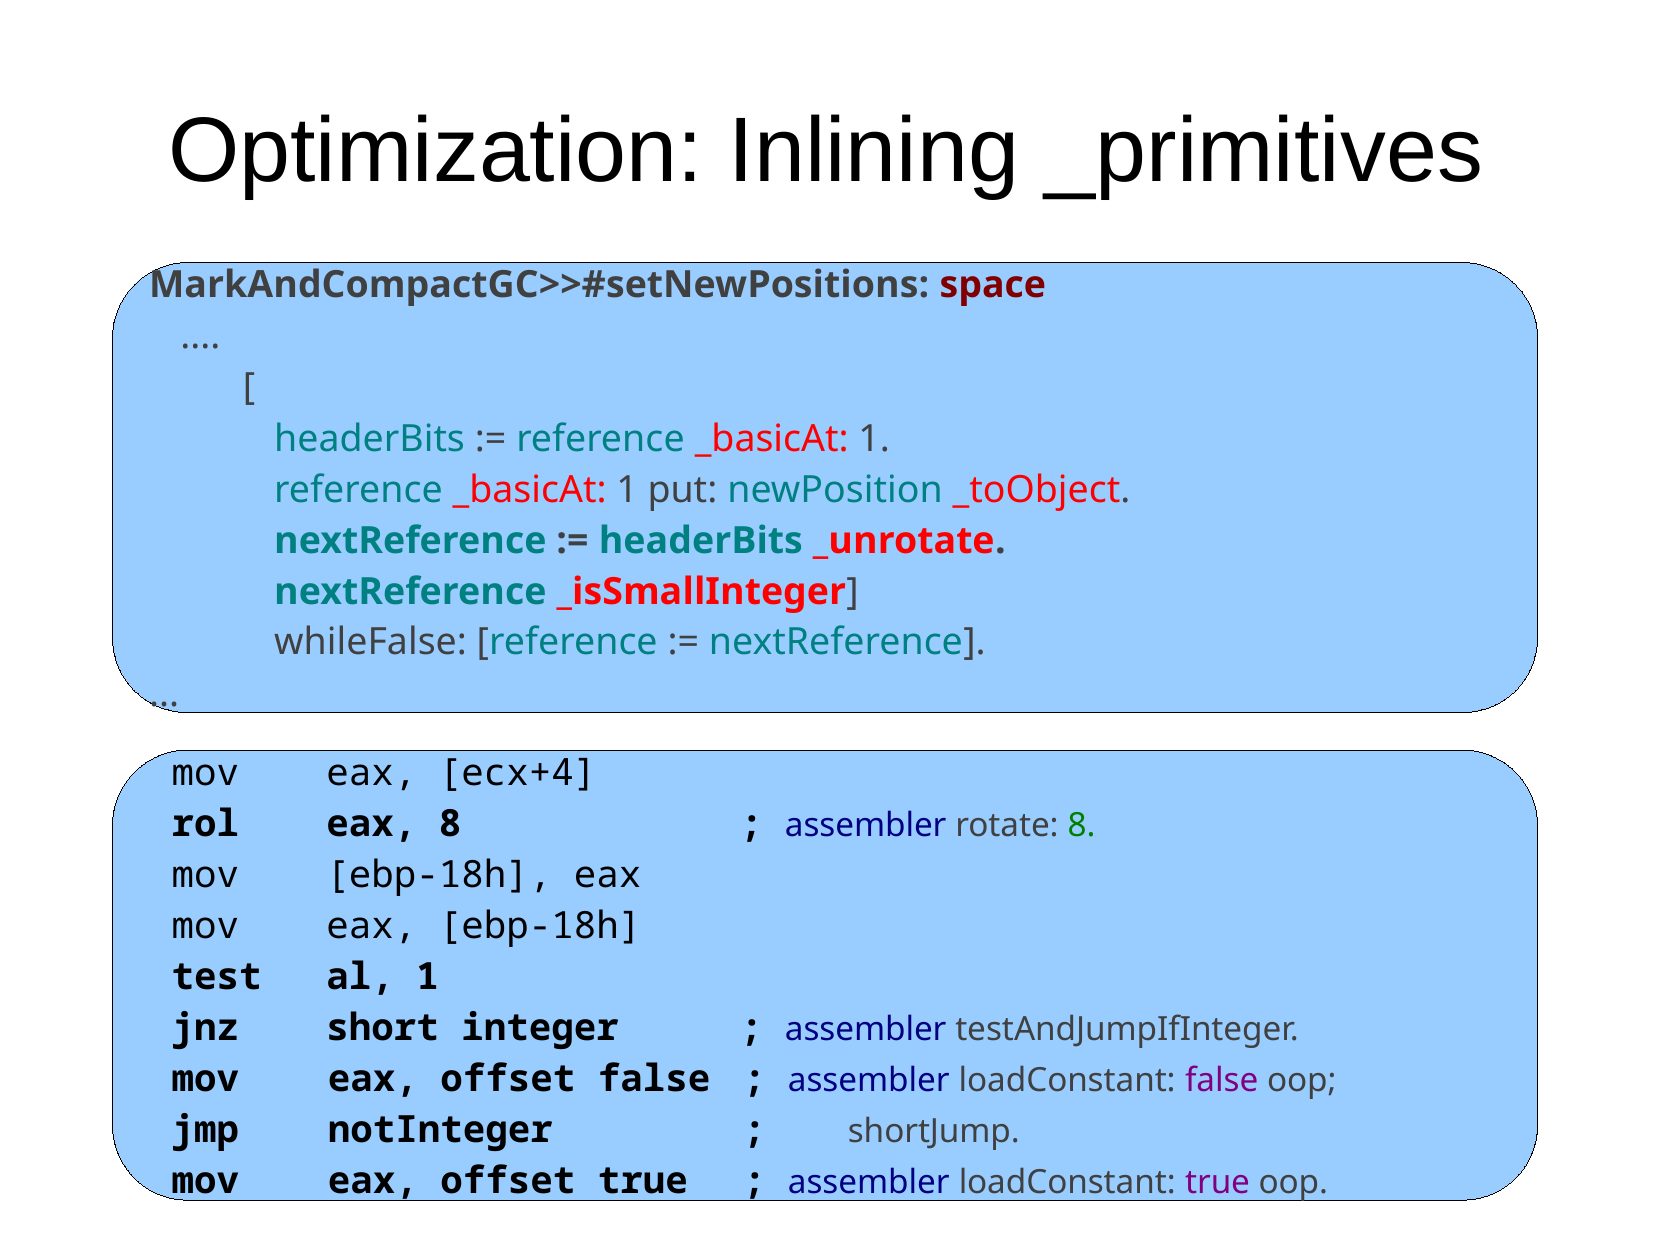

Optimization: Inlining _primitives
MarkAndCompactGC>>#setNewPositions: space
	....
			[
				headerBits := reference _basicAt: 1.
				reference _basicAt: 1 put: newPosition _toObject.
				nextReference := headerBits _unrotate.
				nextReference _isSmallInteger]
				whileFalse: [reference := nextReference].
...
 mov 		eax, [ecx+4]
 rol 		eax, 8					; assembler rotate: 8.
 mov 		[ebp-18h], eax
 mov 		eax, [ebp-18h]
 test 	al, 1
 jnz 		short integer			; assembler testAndJumpIfInteger.
 mov 		 eax, offset false		; assembler loadConstant: false oop;
 jmp 		 notInteger							; shortJump.
 mov 		 eax, offset true		; assembler loadConstant: true oop.